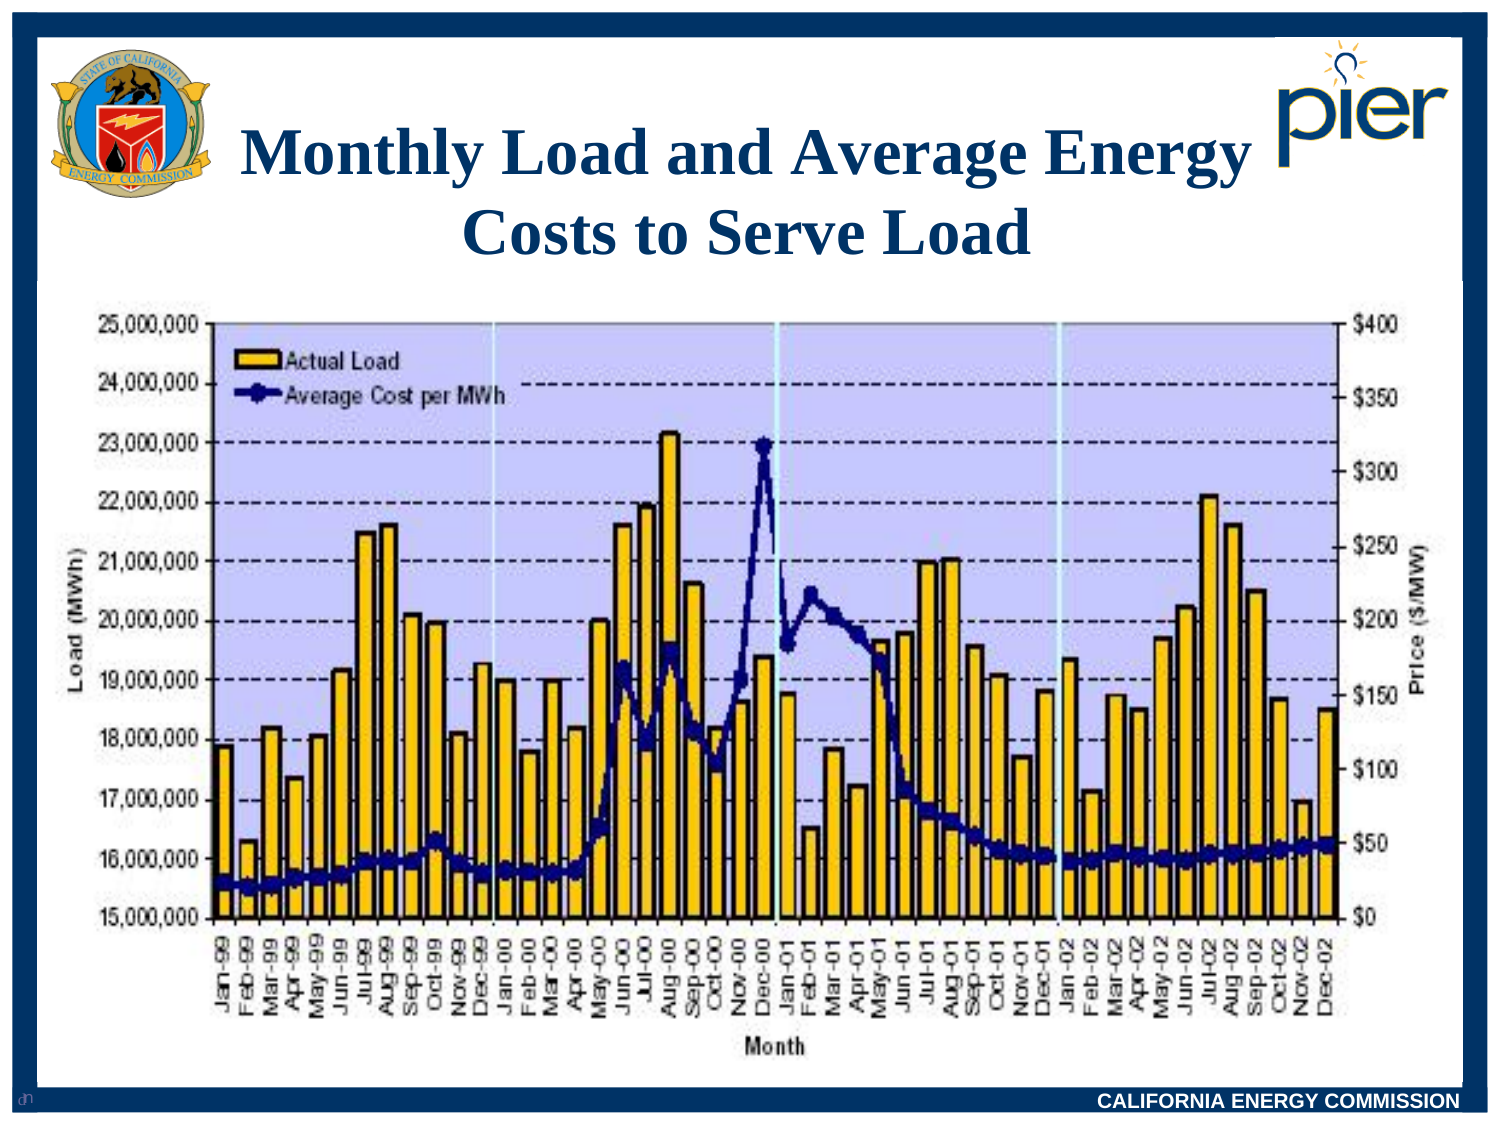

# Monthly Load and Average Energy Costs to Serve Load